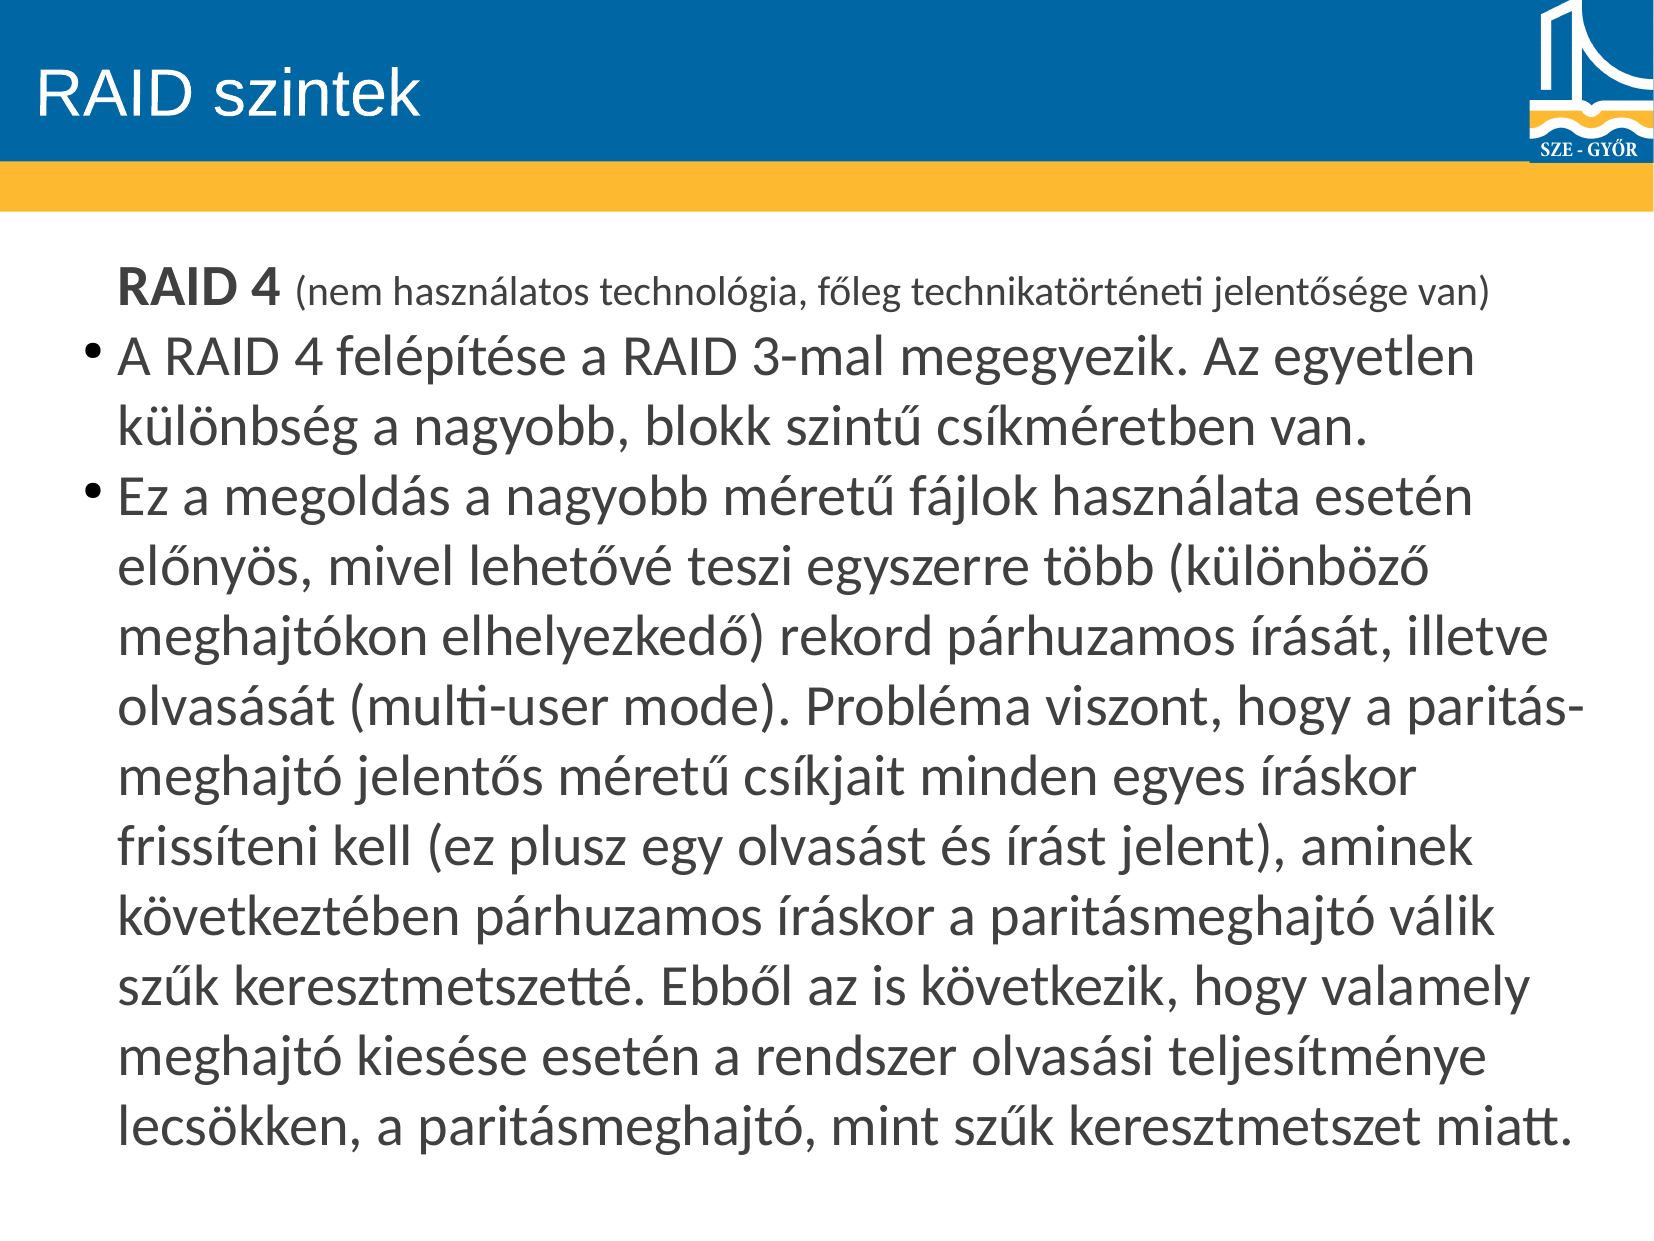

RAID szintek
RAID 4 (nem használatos technológia, főleg technikatörténeti jelentősége van)
A RAID 4 felépítése a RAID 3-mal megegyezik. Az egyetlen különbség a nagyobb, blokk szintű csíkméretben van.
Ez a megoldás a nagyobb méretű fájlok használata esetén előnyös, mivel lehetővé teszi egyszerre több (különböző meghajtókon elhelyezkedő) rekord párhuzamos írását, illetve olvasását (multi-user mode). Probléma viszont, hogy a paritás-meghajtó jelentős méretű csíkjait minden egyes íráskor frissíteni kell (ez plusz egy olvasást és írást jelent), aminek következtében párhuzamos íráskor a paritásmeghajtó válik szűk keresztmetszetté. Ebből az is következik, hogy valamely meghajtó kiesése esetén a rendszer olvasási teljesítménye lecsökken, a paritásmeghajtó, mint szűk keresztmetszet miatt.